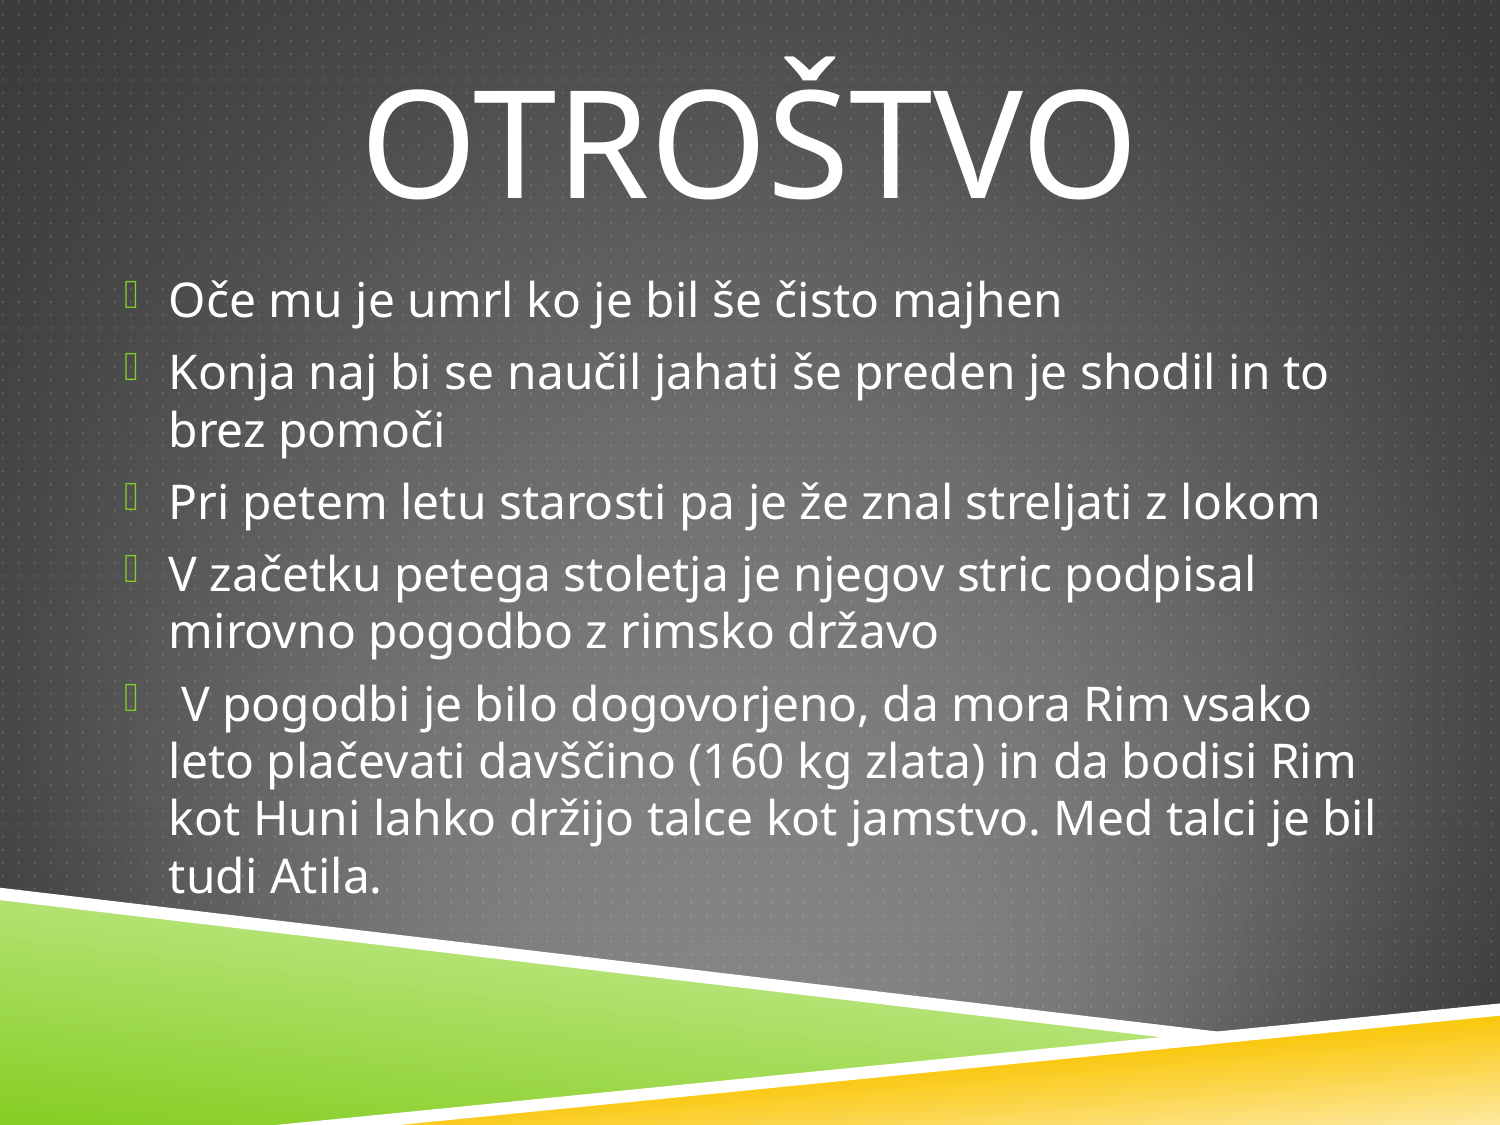

# OTROŠTVO
Oče mu je umrl ko je bil še čisto majhen
Konja naj bi se naučil jahati še preden je shodil in to brez pomoči
Pri petem letu starosti pa je že znal streljati z lokom
V začetku petega stoletja je njegov stric podpisal mirovno pogodbo z rimsko državo
 V pogodbi je bilo dogovorjeno, da mora Rim vsako leto plačevati davščino (160 kg zlata) in da bodisi Rim kot Huni lahko držijo talce kot jamstvo. Med talci je bil tudi Atila.